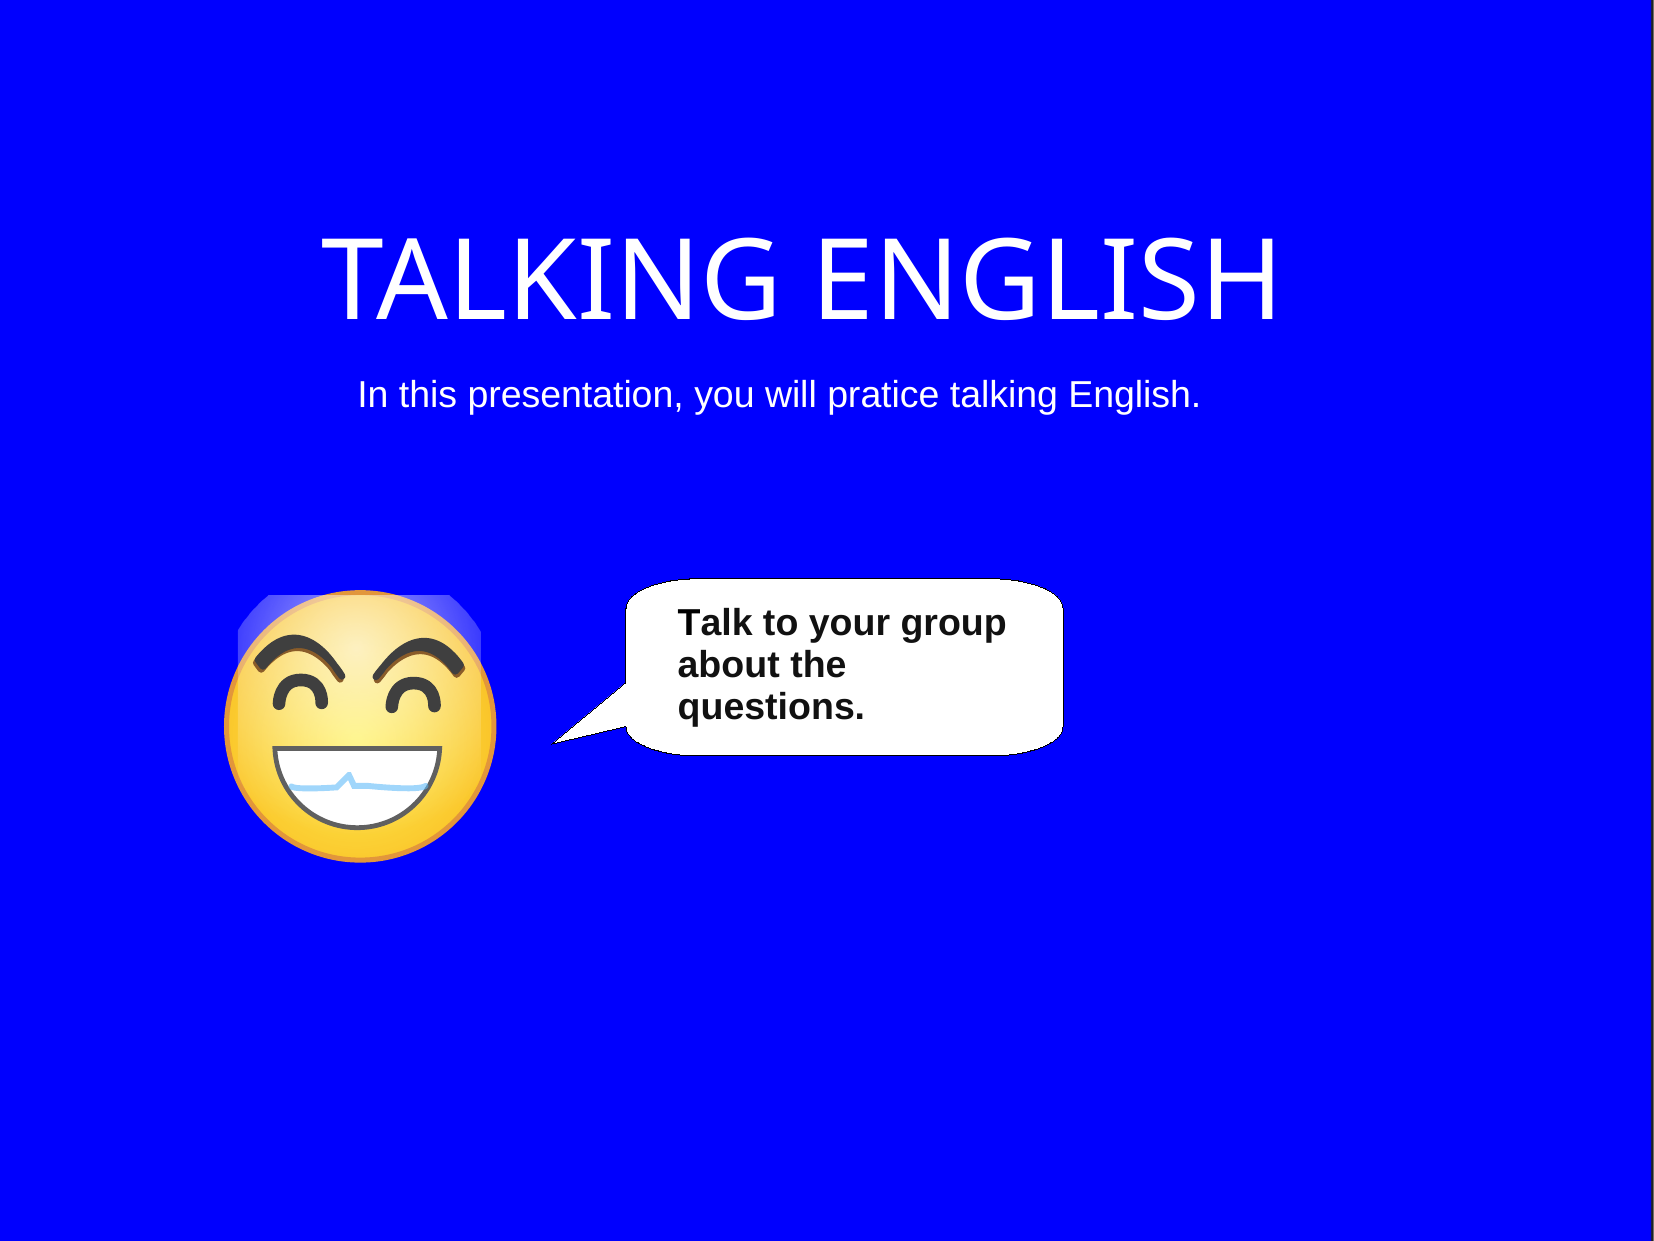

TALKING ENGLISH
In this presentation, you will pratice talking English.
Talk to your group about the questions.